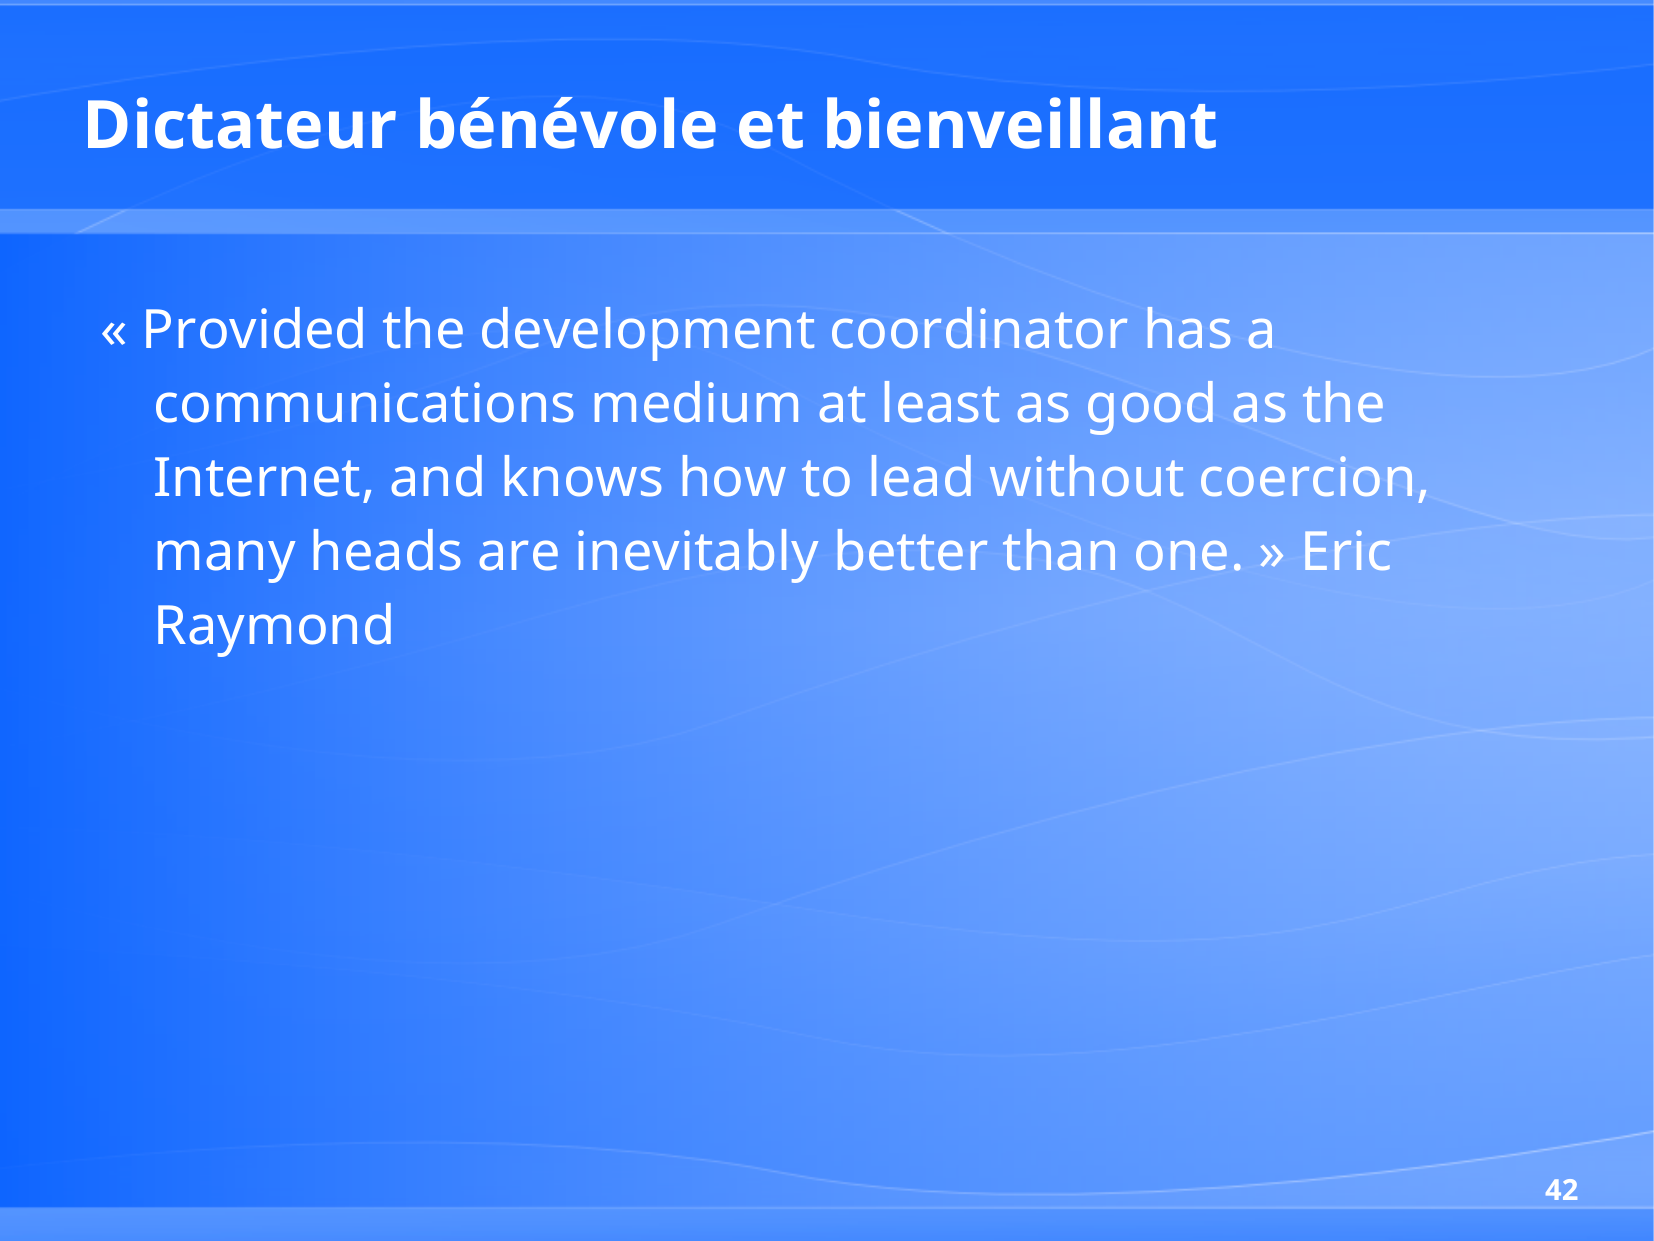

# Dictateur bénévole et bienveillant
« Provided the development coordinator has a communications medium at least as good as the Internet, and knows how to lead without coercion, many heads are inevitably better than one. » Eric Raymond
42